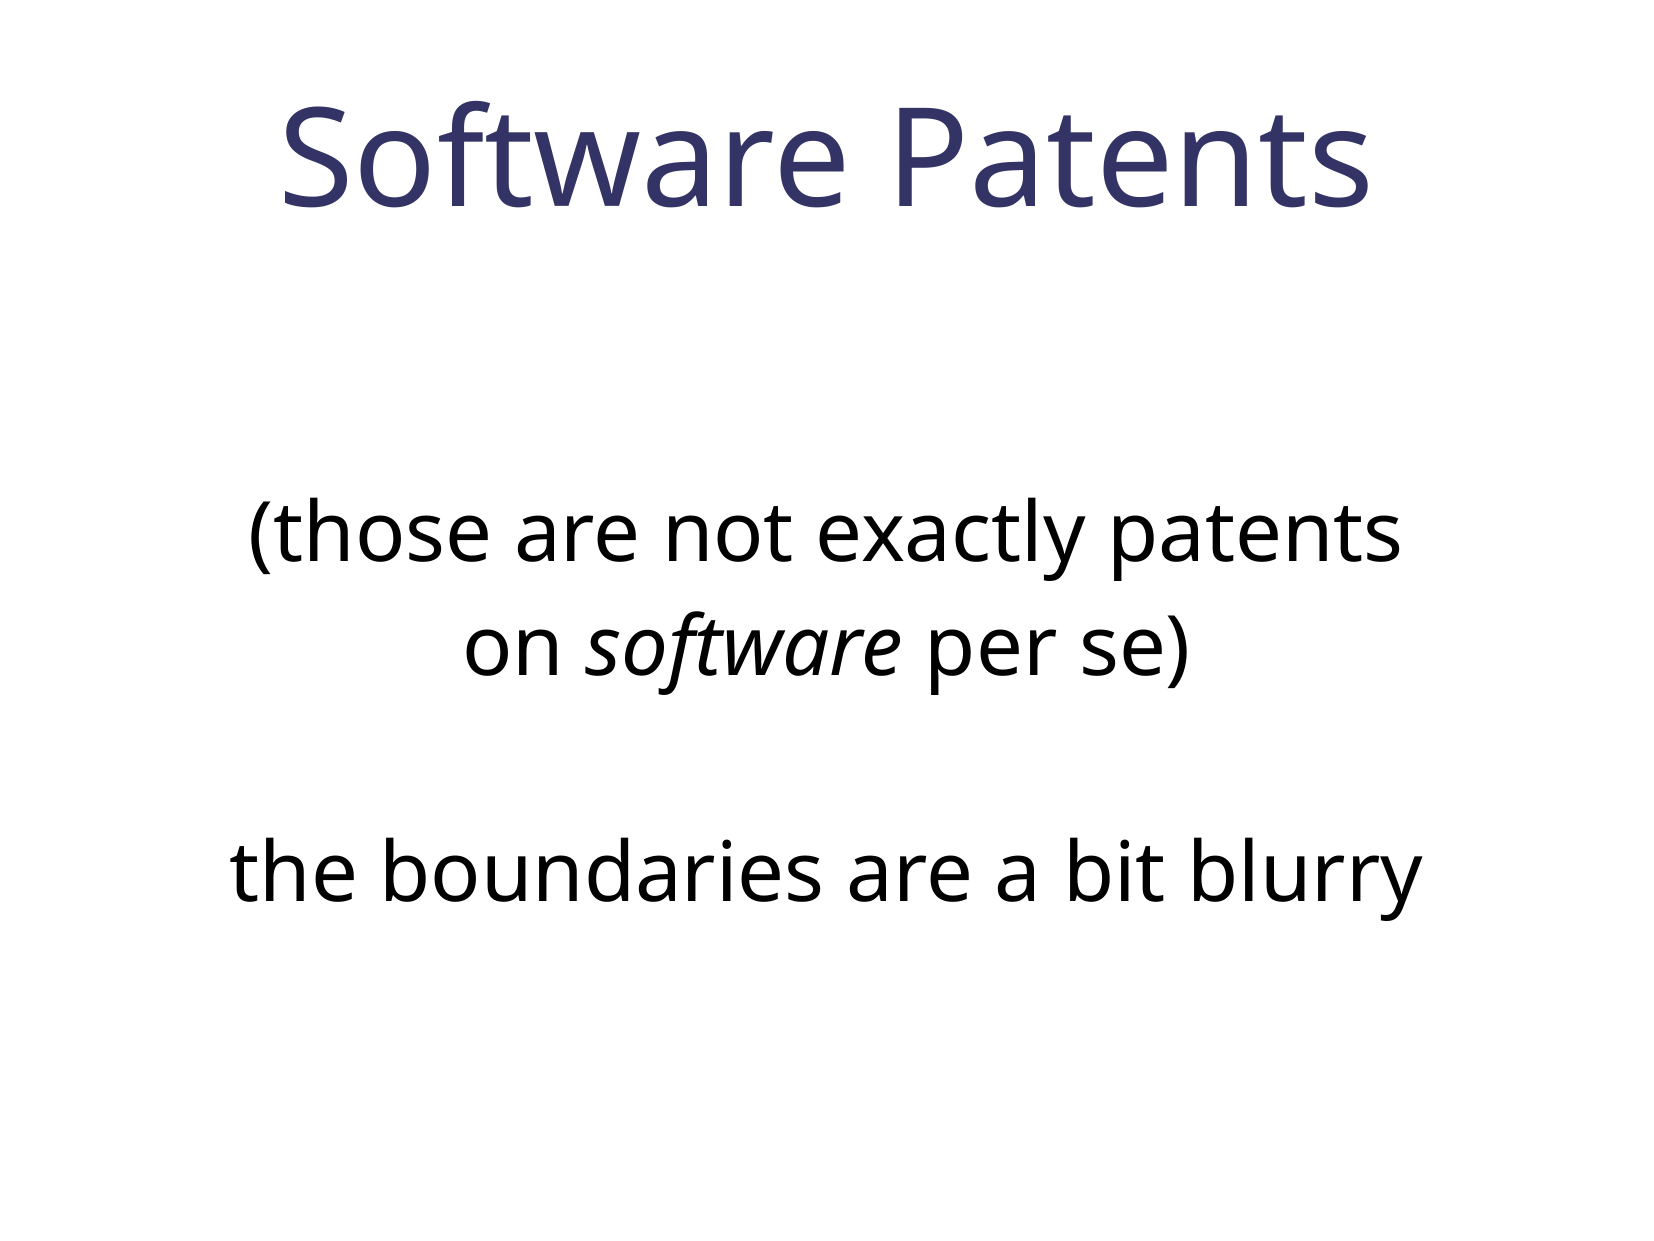

# Software Patents
(those are not exactly patents
on software per se)
the boundaries are a bit blurry